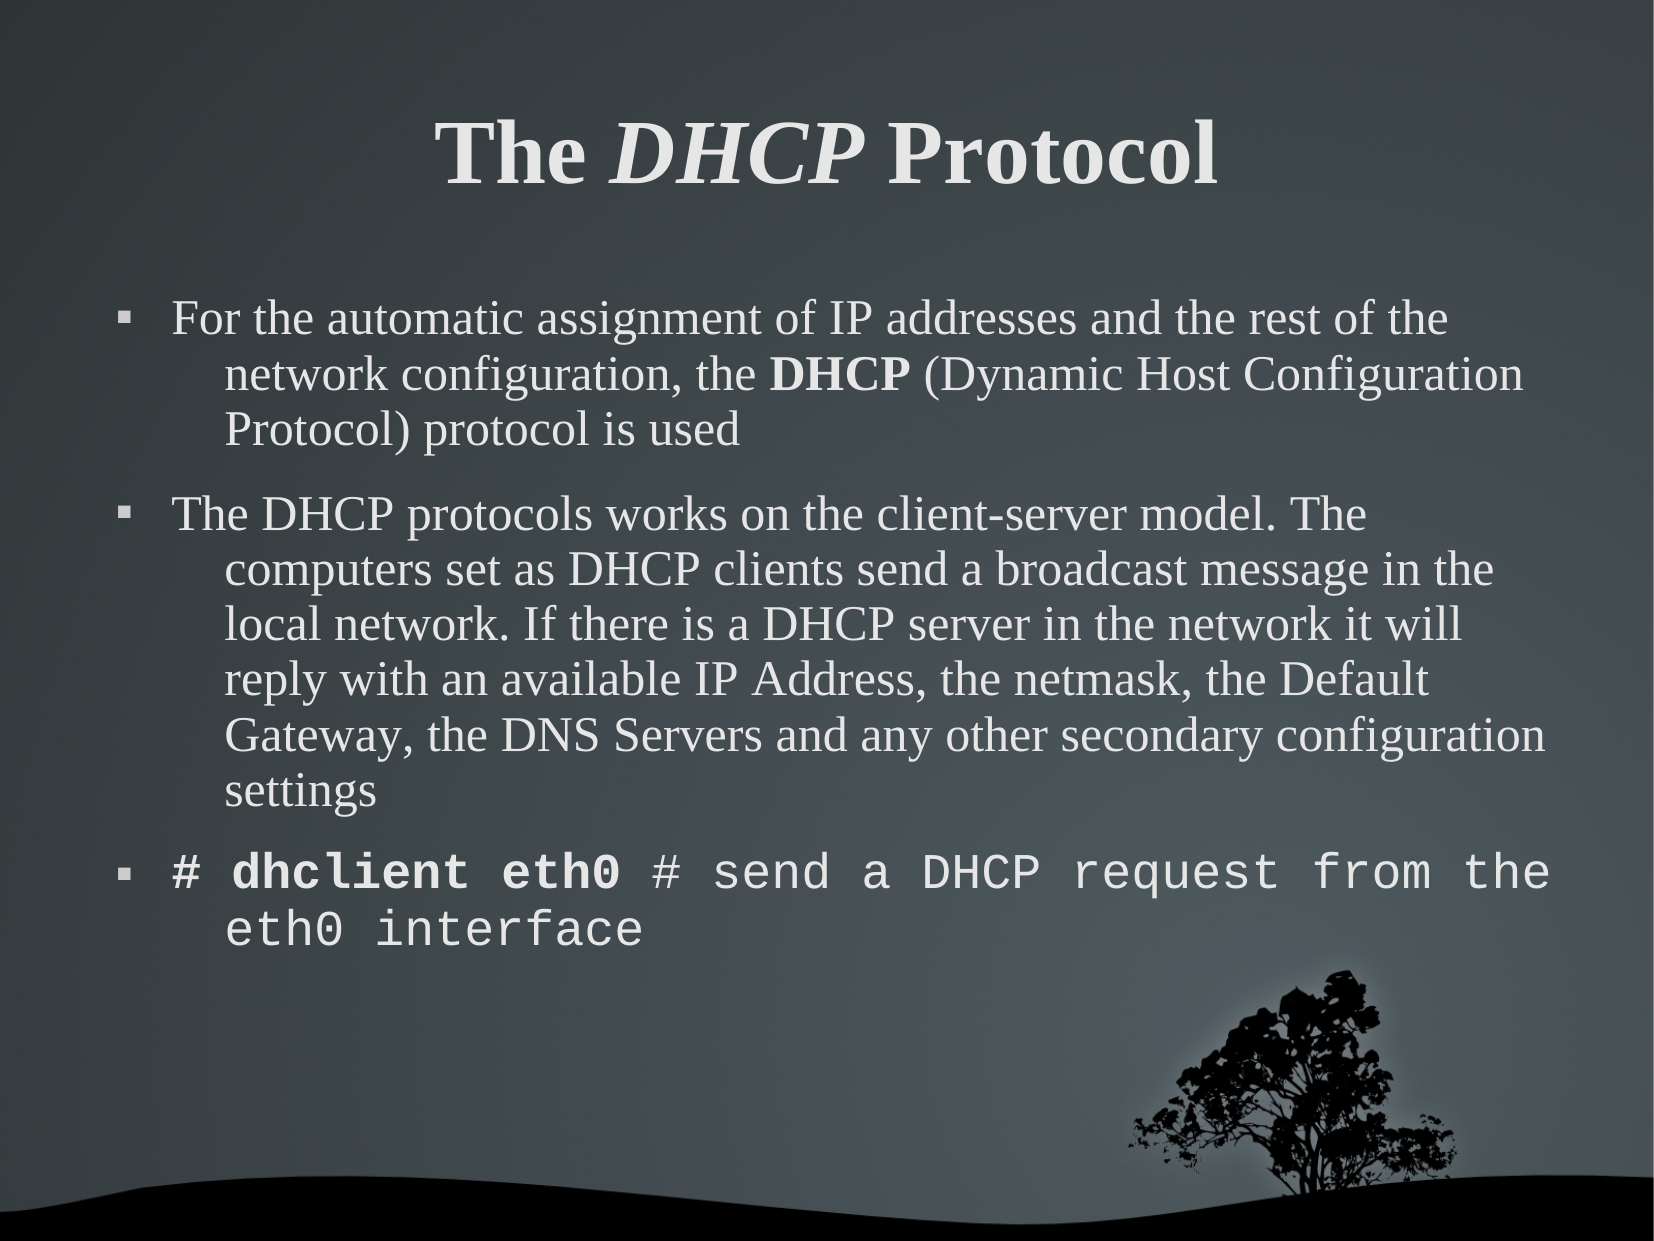

# The DHCP Protocol
For the automatic assignment of IP addresses and the rest of the network configuration, the DHCP (Dynamic Host Configuration Protocol) protocol is used
The DHCP protocols works on the client-server model. The computers set as DHCP clients send a broadcast message in the local network. If there is a DHCP server in the network it will reply with an available IP Address, the netmask, the Default Gateway, the DNS Servers and any other secondary configuration settings
# dhclient eth0 # send a DHCP request from the eth0 interface